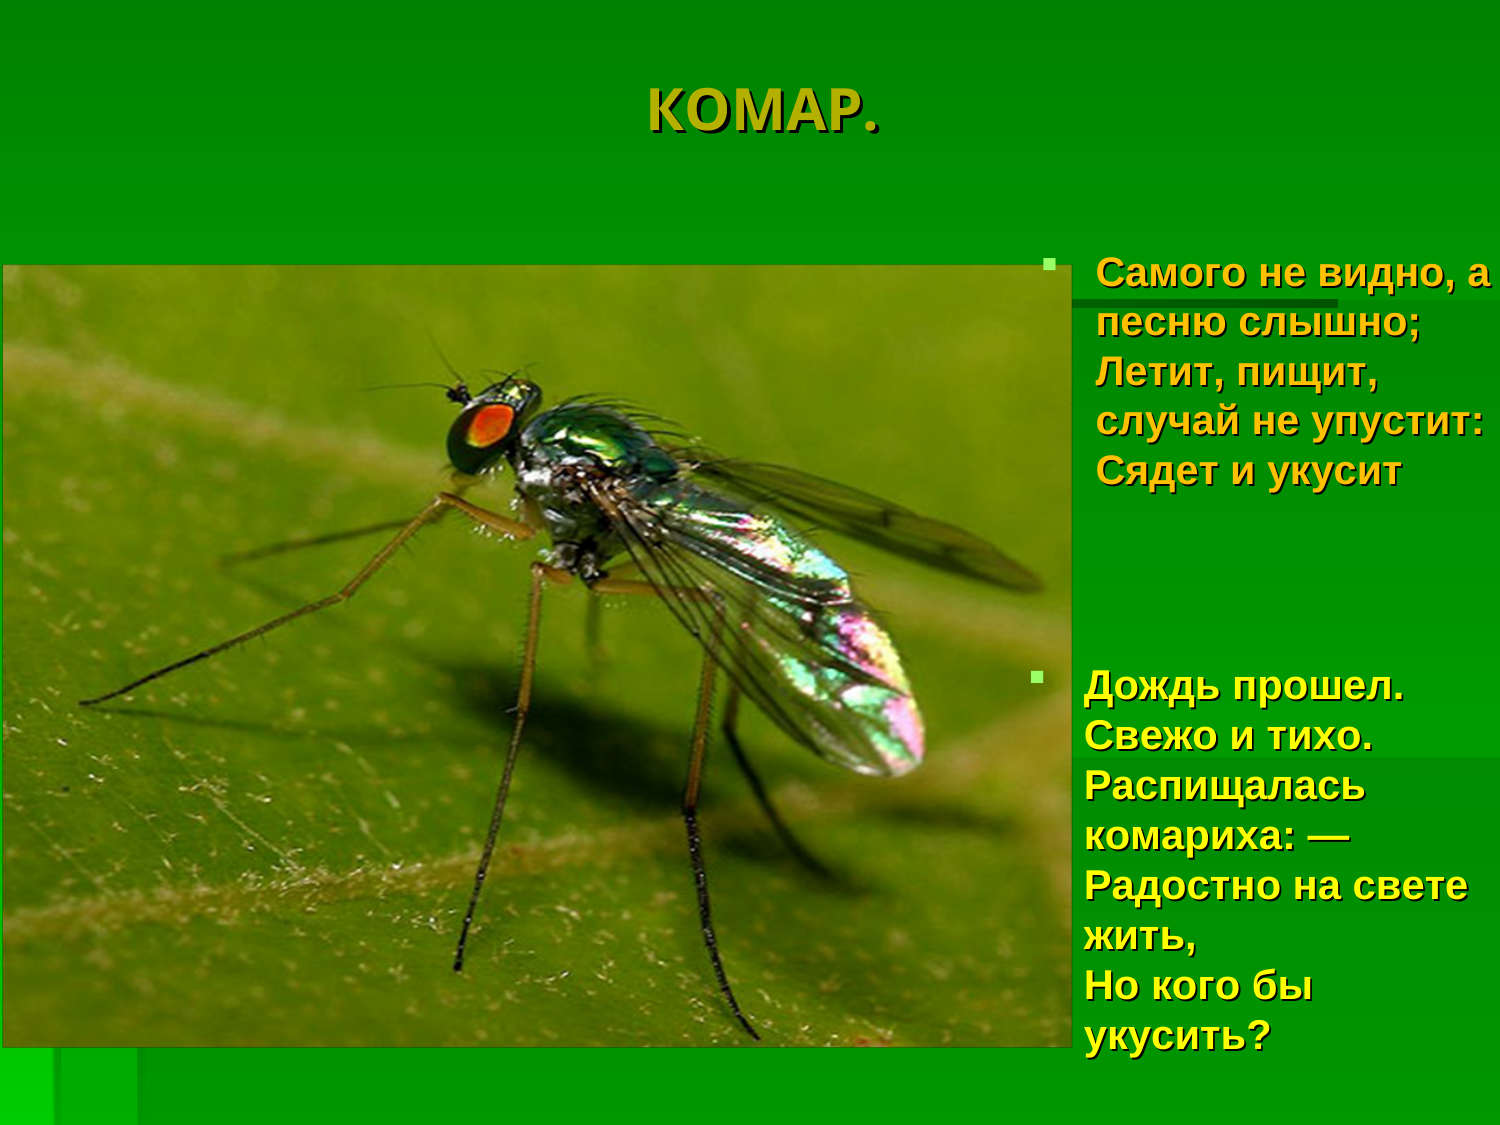

# КОМАР.
Самого не видно, а песню слышно; 
Летит, пищит, случай не упустит: 
Сядет и укусит
Дождь прошел.
Свежо и тихо.
Распищалась комариха: —
Радостно на свете жить,
Но кого бы укусить?